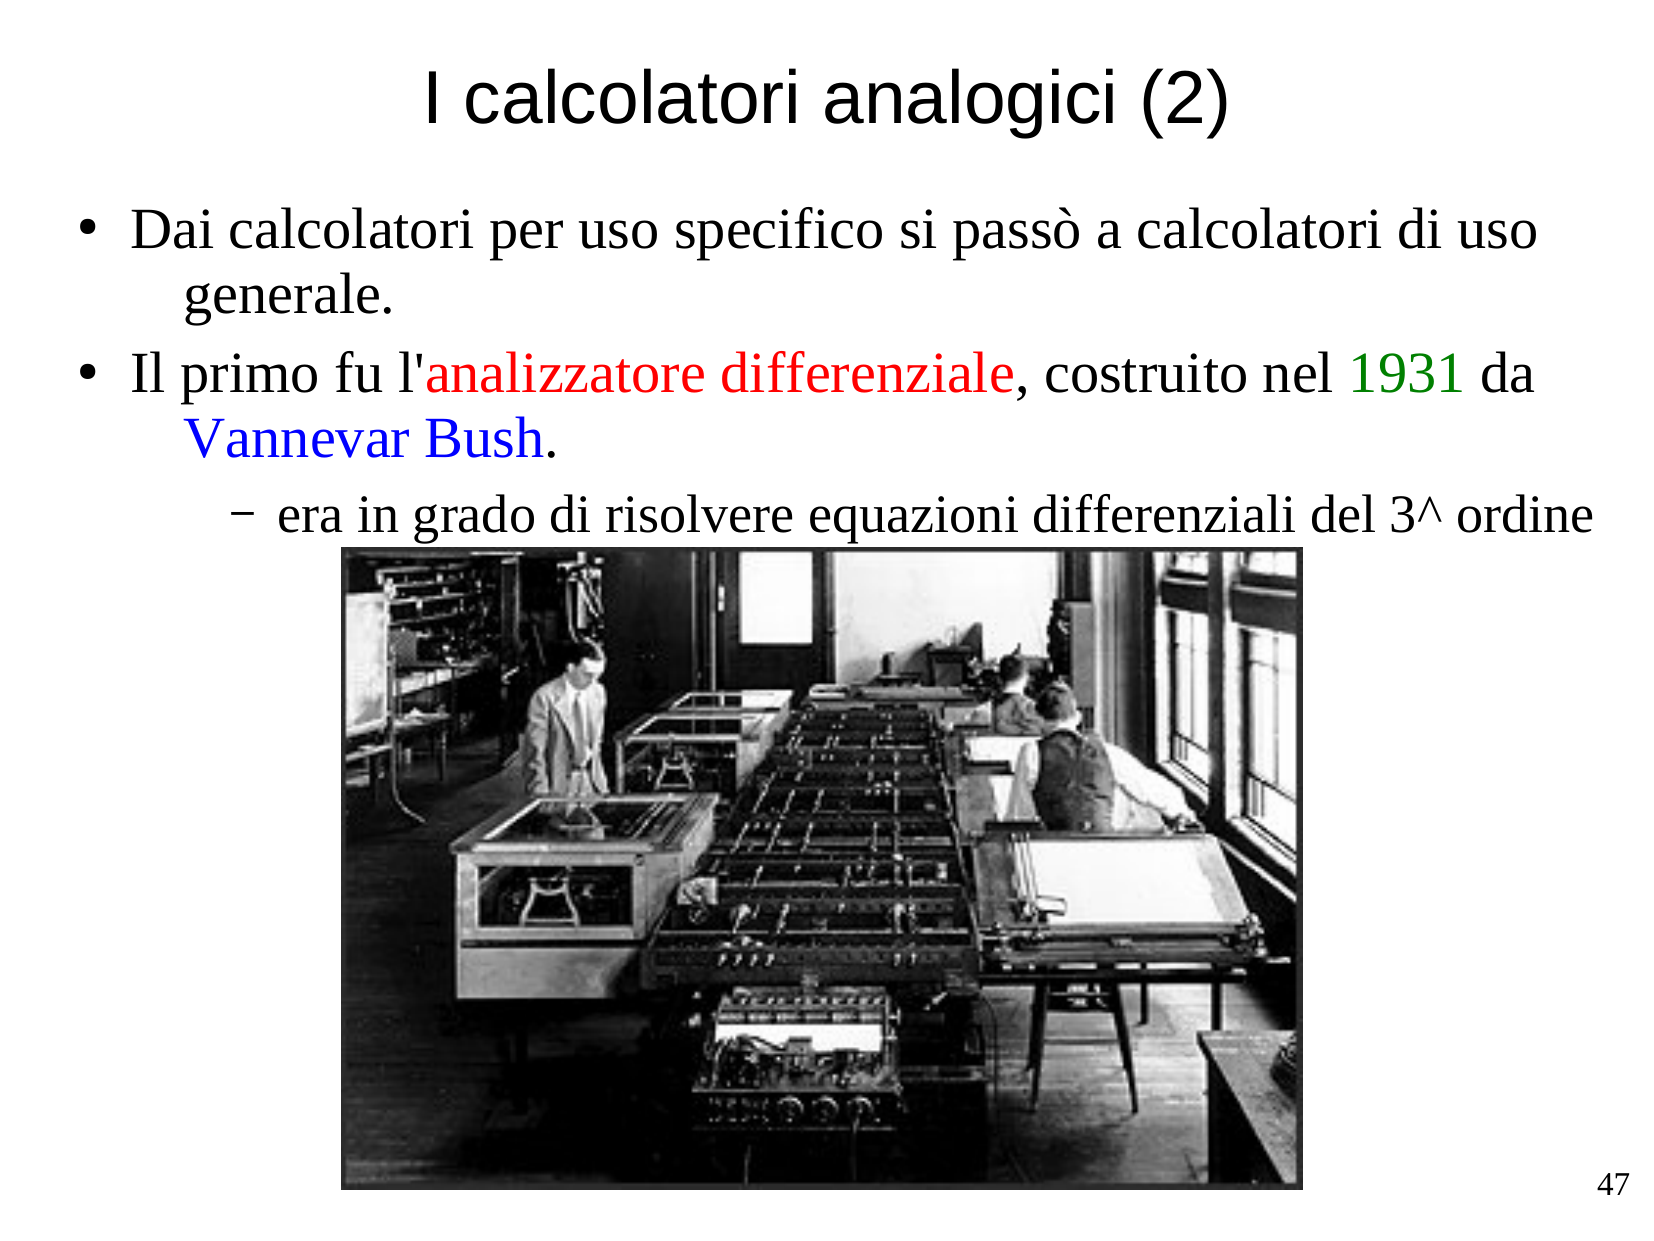

# I calcolatori analogici (2)
Dai calcolatori per uso specifico si passò a calcolatori di uso generale.
Il primo fu l'analizzatore differenziale, costruito nel 1931 da Vannevar Bush.
era in grado di risolvere equazioni differenziali del 3^ ordine